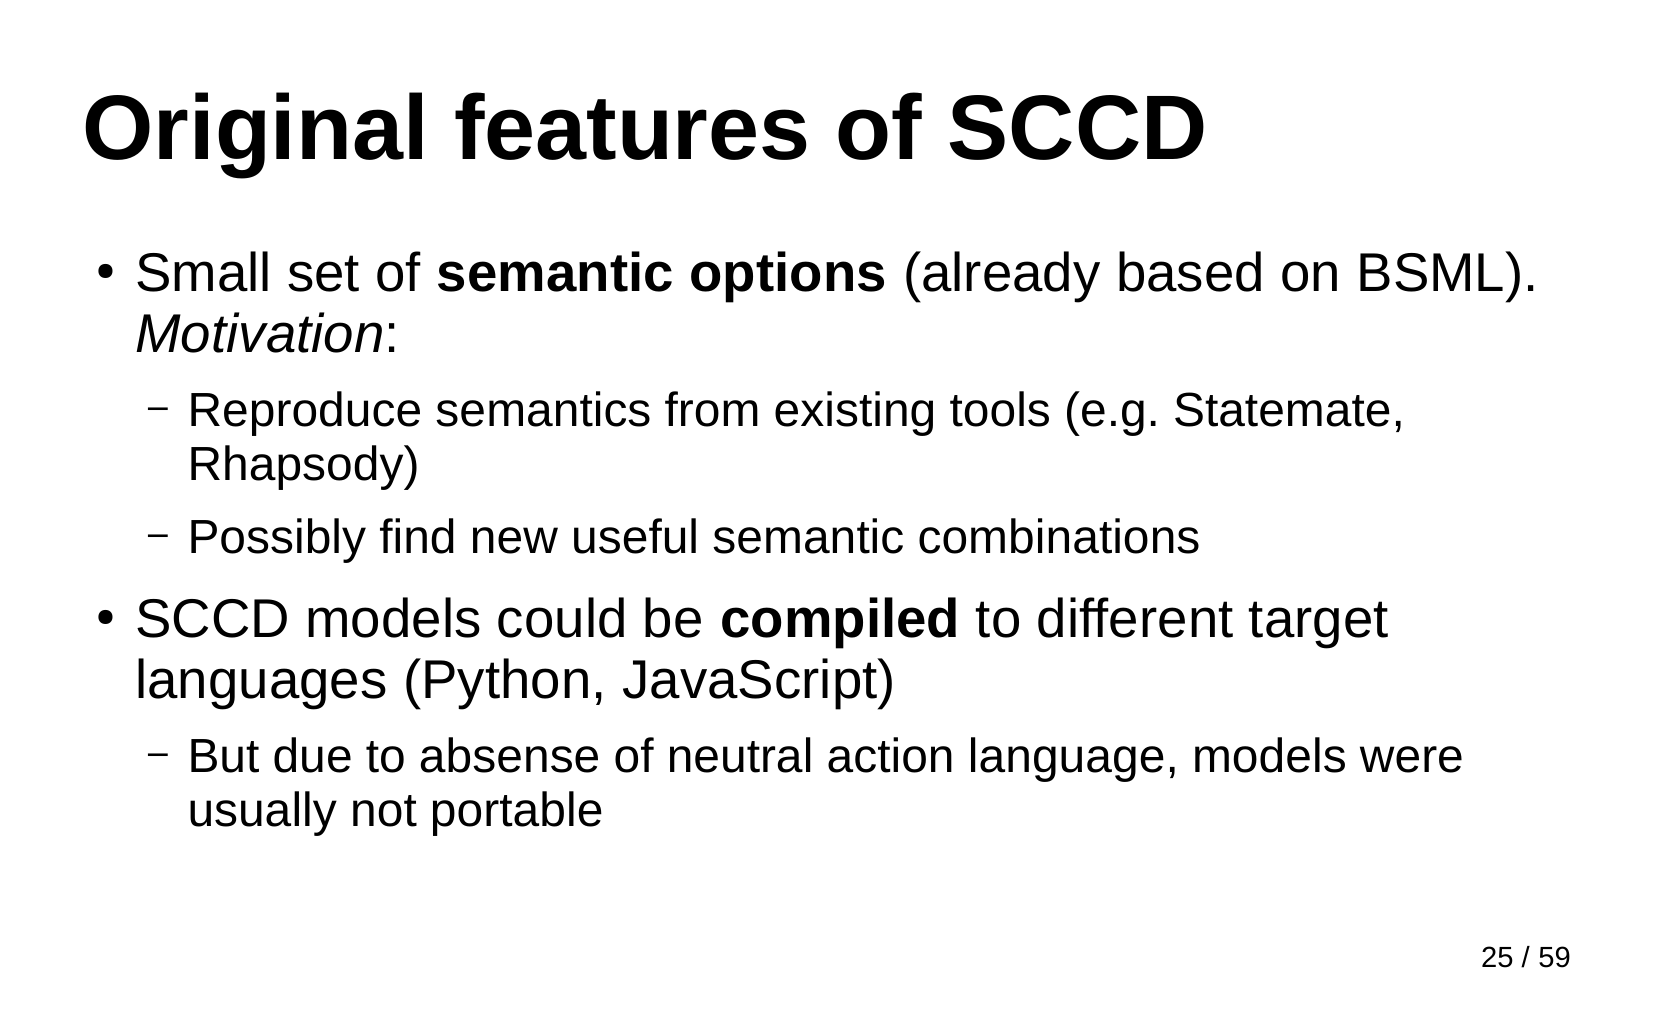

# Original features of SCCD
Small set of semantic options (already based on BSML). Motivation:
Reproduce semantics from existing tools (e.g. Statemate, Rhapsody)
Possibly find new useful semantic combinations
SCCD models could be compiled to different target languages (Python, JavaScript)
But due to absense of neutral action language, models were usually not portable
25